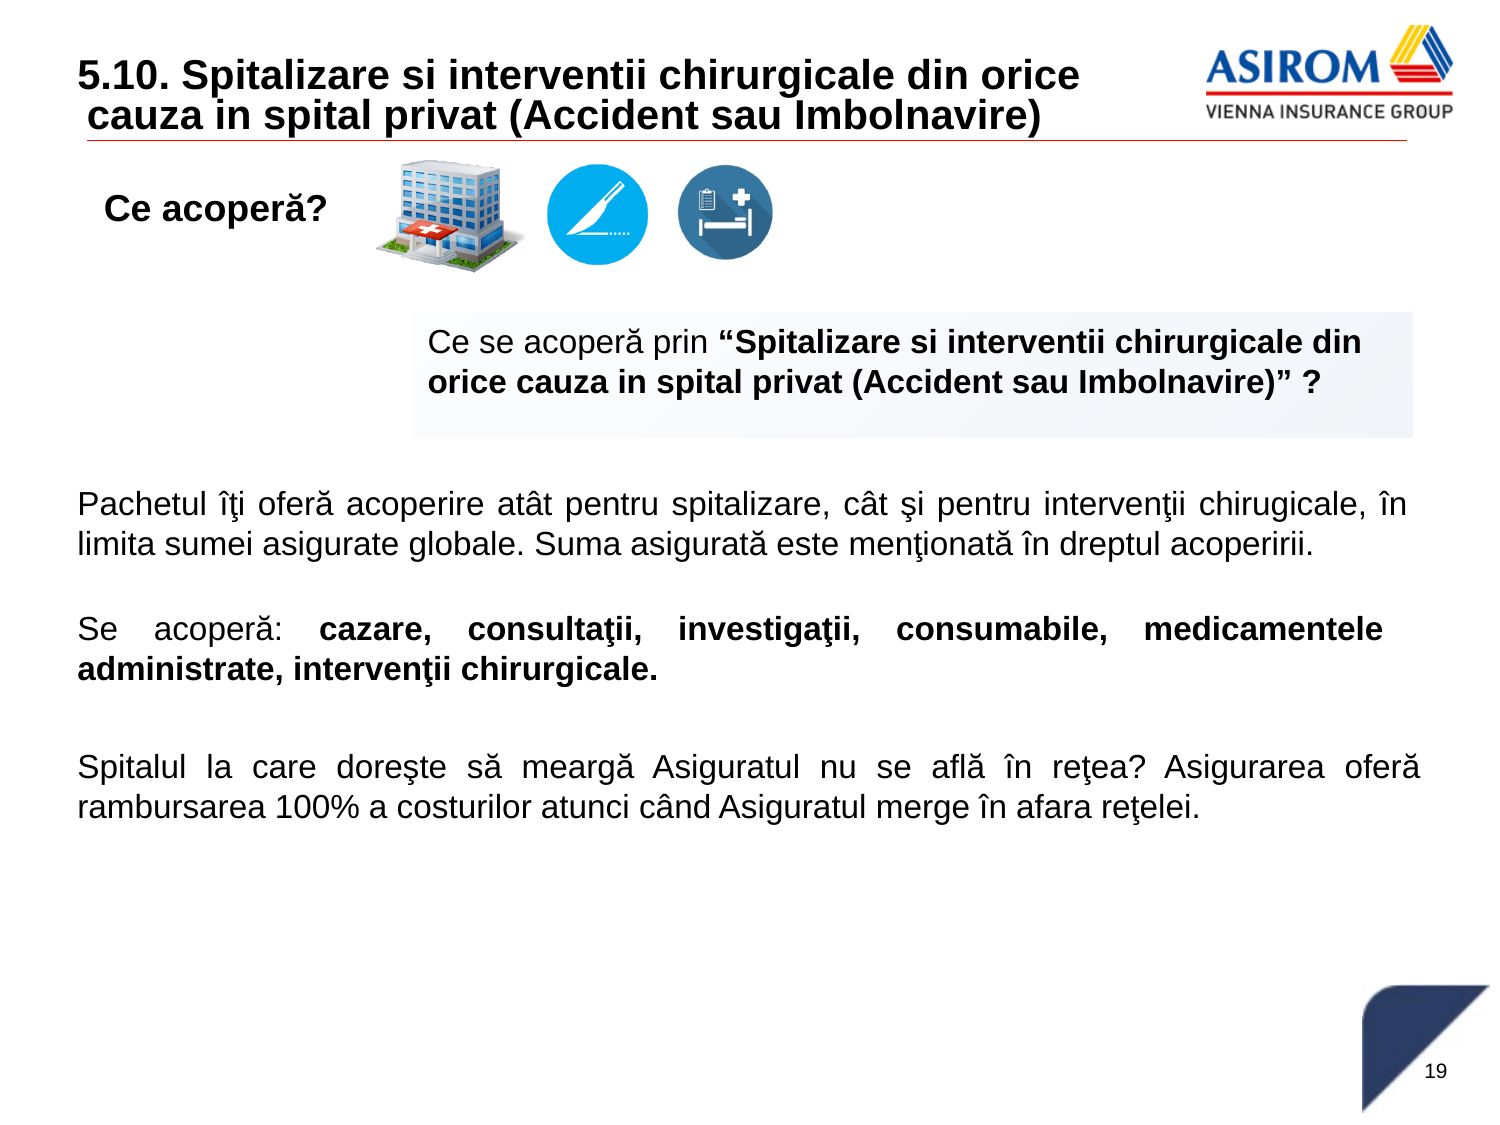

5.10. Spitalizare si interventii chirurgicale din orice cauza in spital privat (Accident sau Imbolnavire)
Ce acoperă?
Ce se acoperă prin “Spitalizare si interventii chirurgicale din orice cauza in spital privat (Accident sau Imbolnavire)” ?
Pachetul îţi oferă acoperire atât pentru spitalizare, cât şi pentru intervenţii chirugicale, în limita sumei asigurate globale. Suma asigurată este menţionată în dreptul acoperirii.
Se acoperă: cazare, consultaţii, investigaţii, consumabile, medicamentele administrate, intervenţii chirurgicale.
Spitalul la care doreşte să meargă Asiguratul nu se află în reţea? Asigurarea oferă rambursarea 100% a costurilor atunci când Asiguratul merge în afara reţelei.